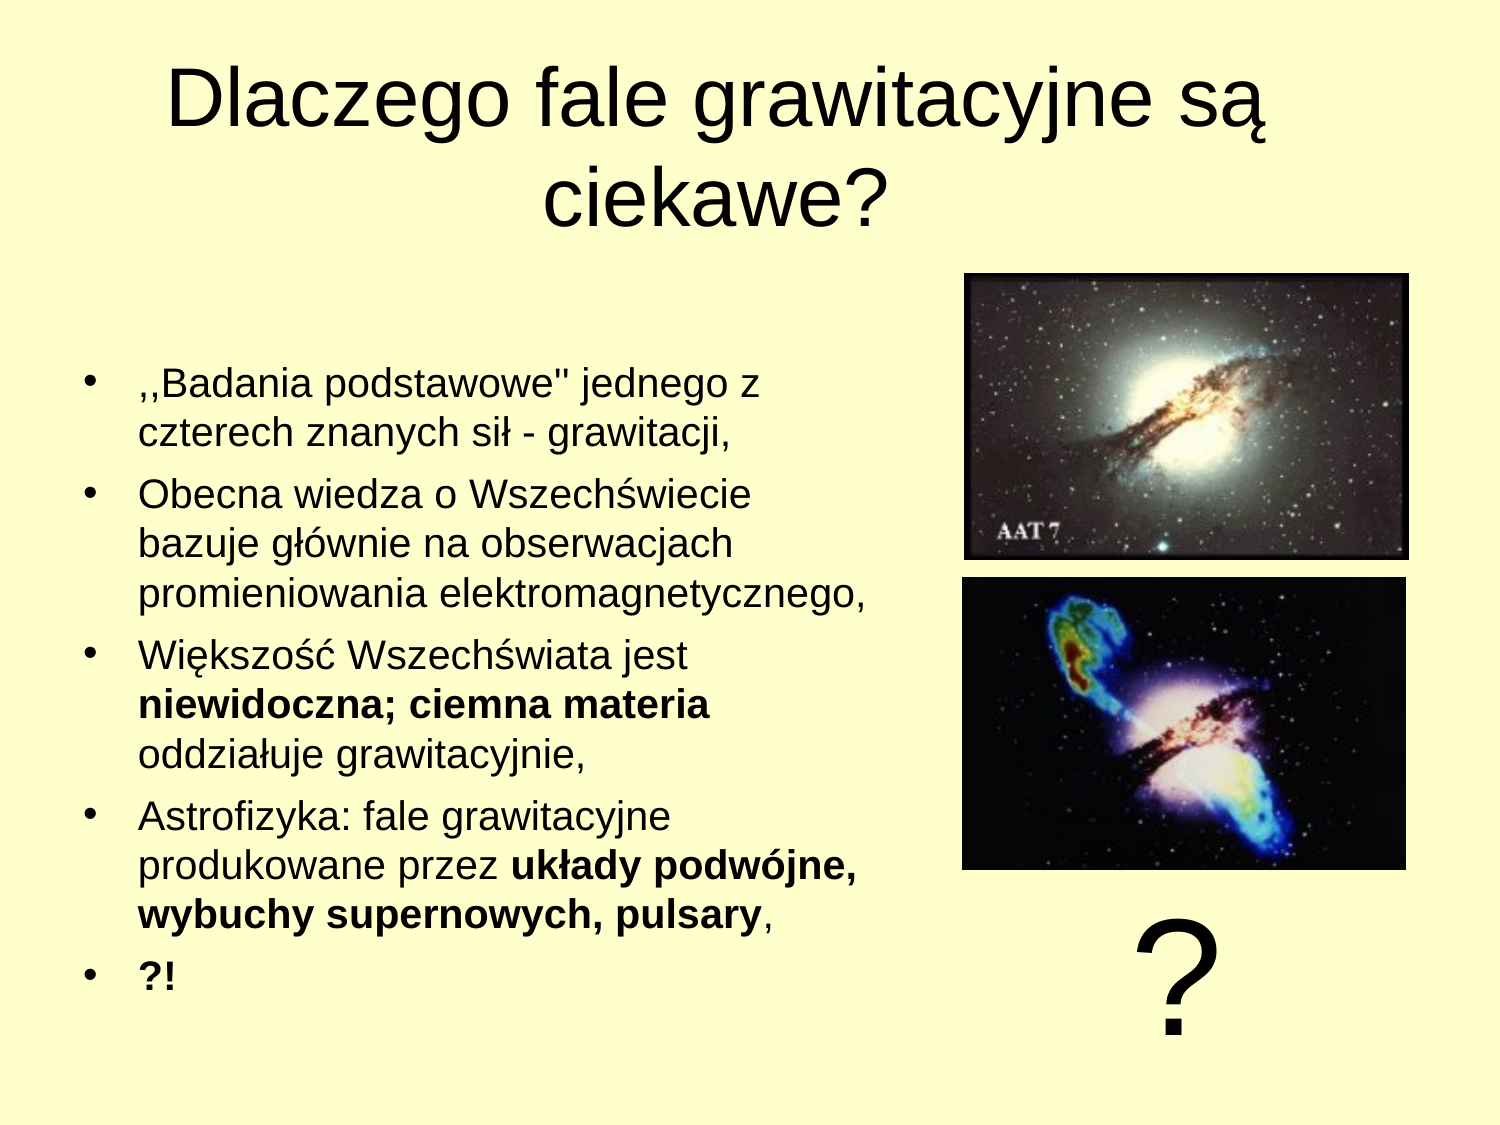

# Dlaczego fale grawitacyjne są ciekawe?
,,Badania podstawowe'' jednego z czterech znanych sił - grawitacji,
Obecna wiedza o Wszechświecie bazuje głównie na obserwacjach promieniowania elektromagnetycznego,
Większość Wszechświata jest niewidoczna; ciemna materia oddziałuje grawitacyjnie,
Astrofizyka: fale grawitacyjne produkowane przez układy podwójne, wybuchy supernowych, pulsary,
?!
?